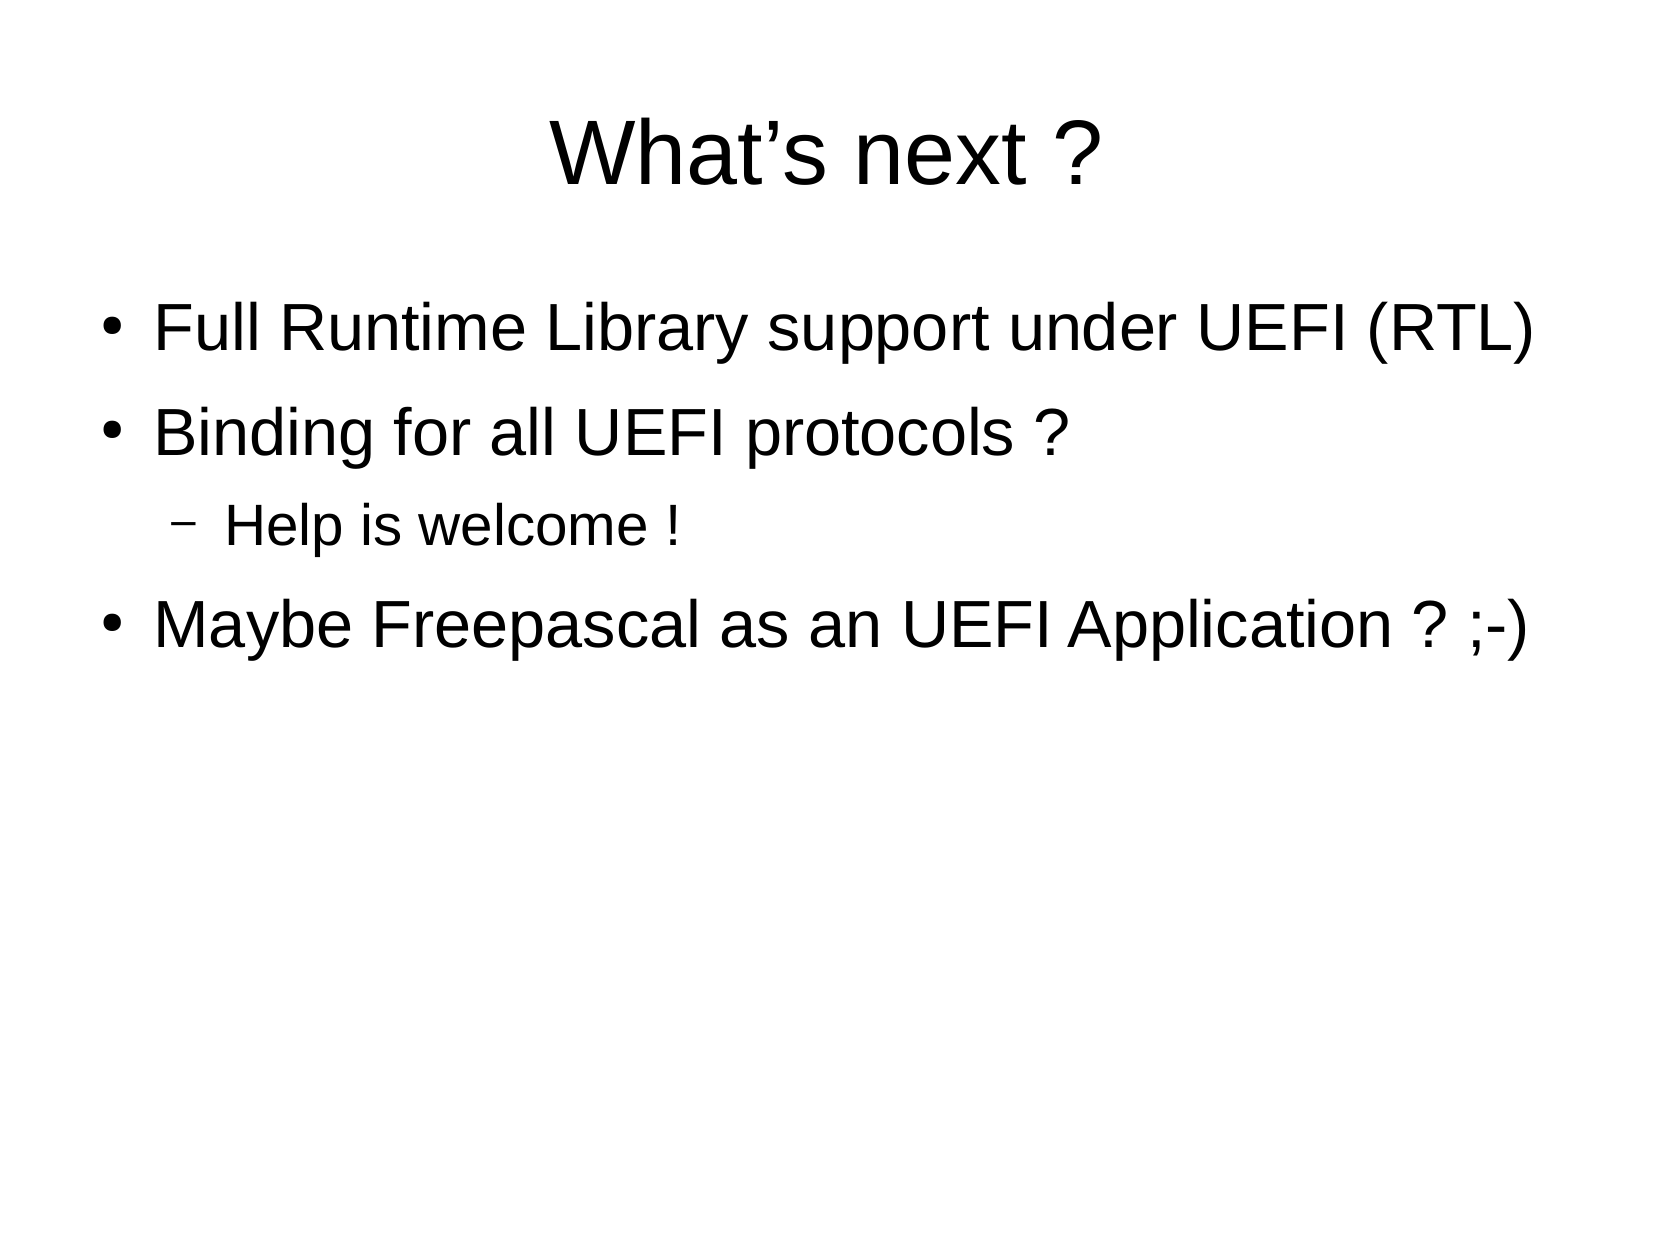

# What’s next ?
Full Runtime Library support under UEFI (RTL)
Binding for all UEFI protocols ?
Help is welcome !
Maybe Freepascal as an UEFI Application ? ;-)